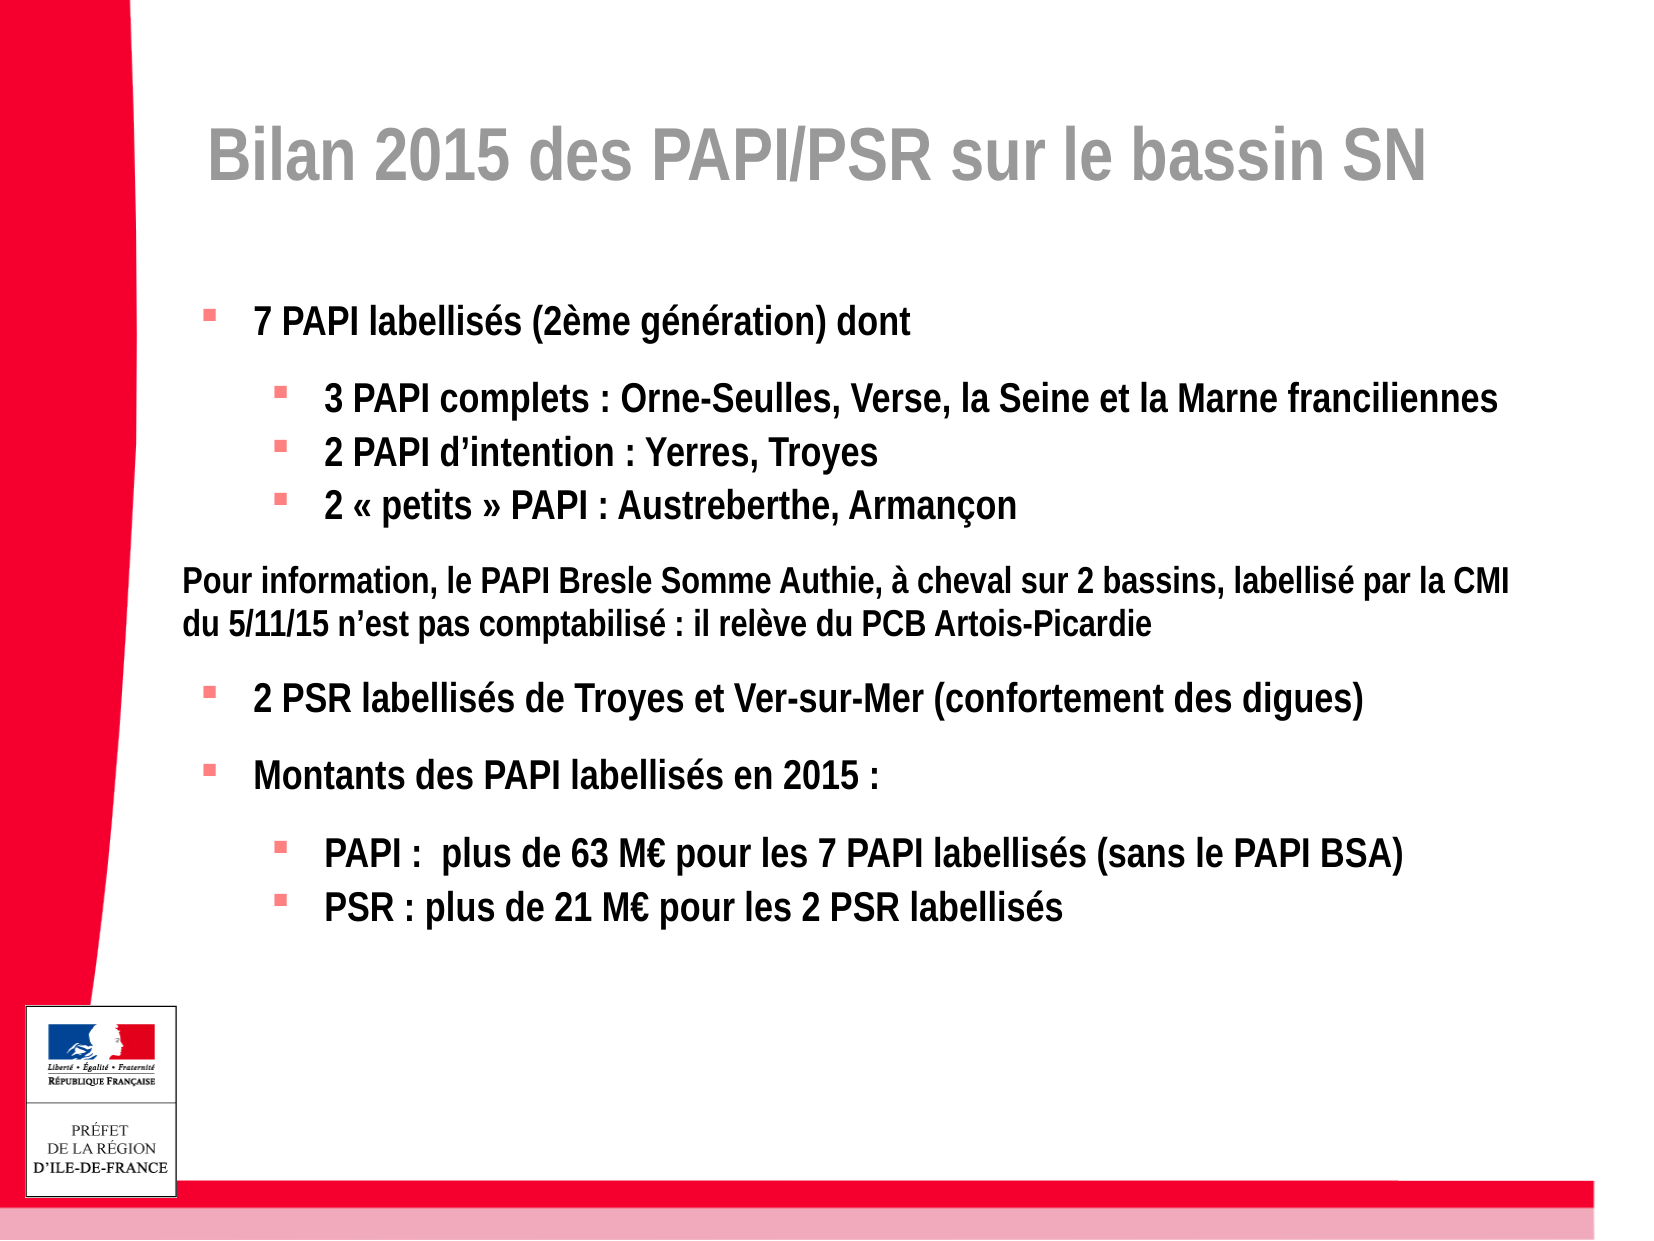

# Bilan 2015 des PAPI/PSR sur le bassin SN
7 PAPI labellisés (2ème génération) dont
3 PAPI complets : Orne-Seulles, Verse, la Seine et la Marne franciliennes
2 PAPI d’intention : Yerres, Troyes
2 « petits » PAPI : Austreberthe, Armançon
Pour information, le PAPI Bresle Somme Authie, à cheval sur 2 bassins, labellisé par la CMI du 5/11/15 n’est pas comptabilisé : il relève du PCB Artois-Picardie
2 PSR labellisés de Troyes et Ver-sur-Mer (confortement des digues)
Montants des PAPI labellisés en 2015 :
PAPI : plus de 63 M€ pour les 7 PAPI labellisés (sans le PAPI BSA)
PSR : plus de 21 M€ pour les 2 PSR labellisés